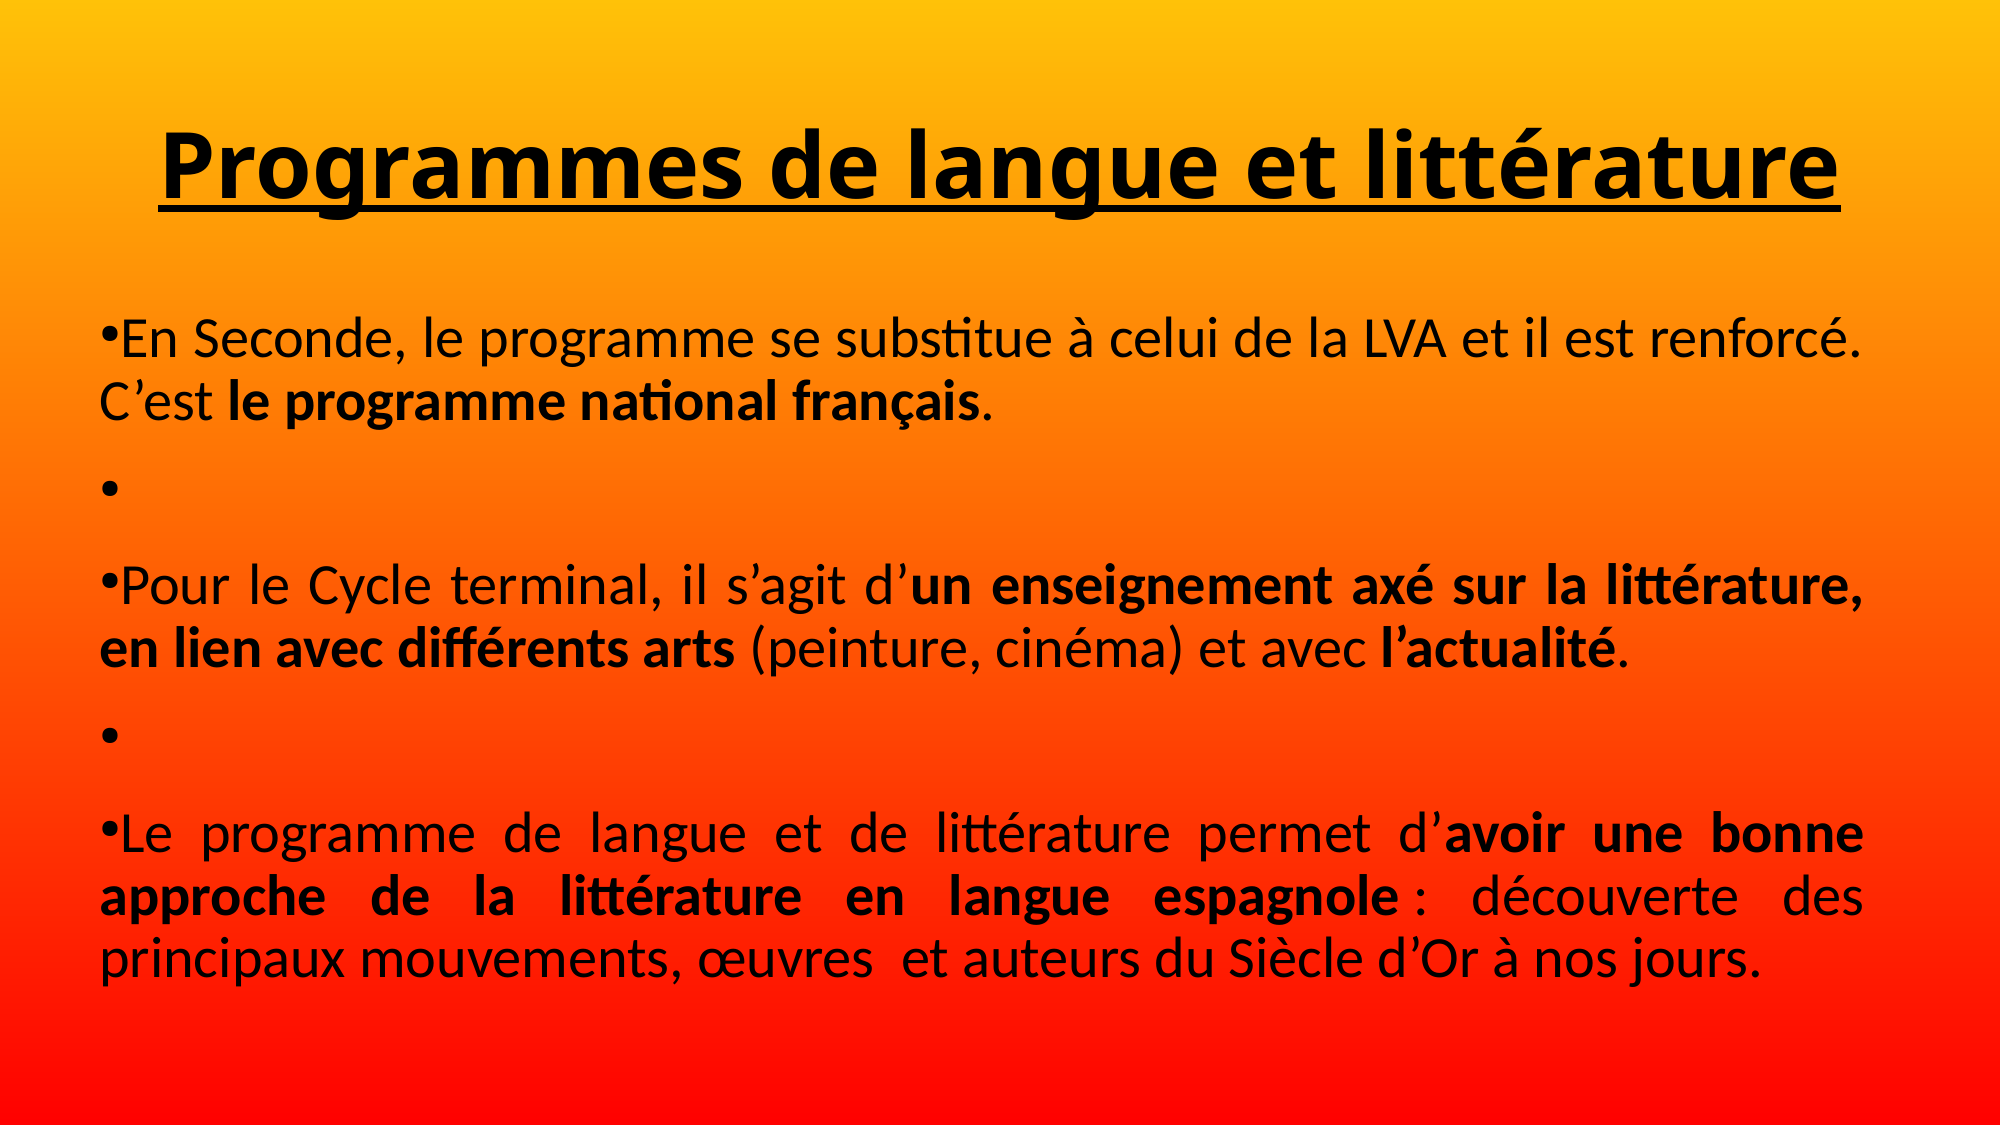

# Programmes de langue et littérature
En Seconde, le programme se substitue à celui de la LVA et il est renforcé. C’est le programme national français.
Pour le Cycle terminal, il s’agit d’un enseignement axé sur la littérature, en lien avec différents arts (peinture, cinéma) et avec l’actualité.
Le programme de langue et de littérature permet d’avoir une bonne approche de la littérature en langue espagnole : découverte des principaux mouvements, œuvres et auteurs du Siècle d’Or à nos jours.